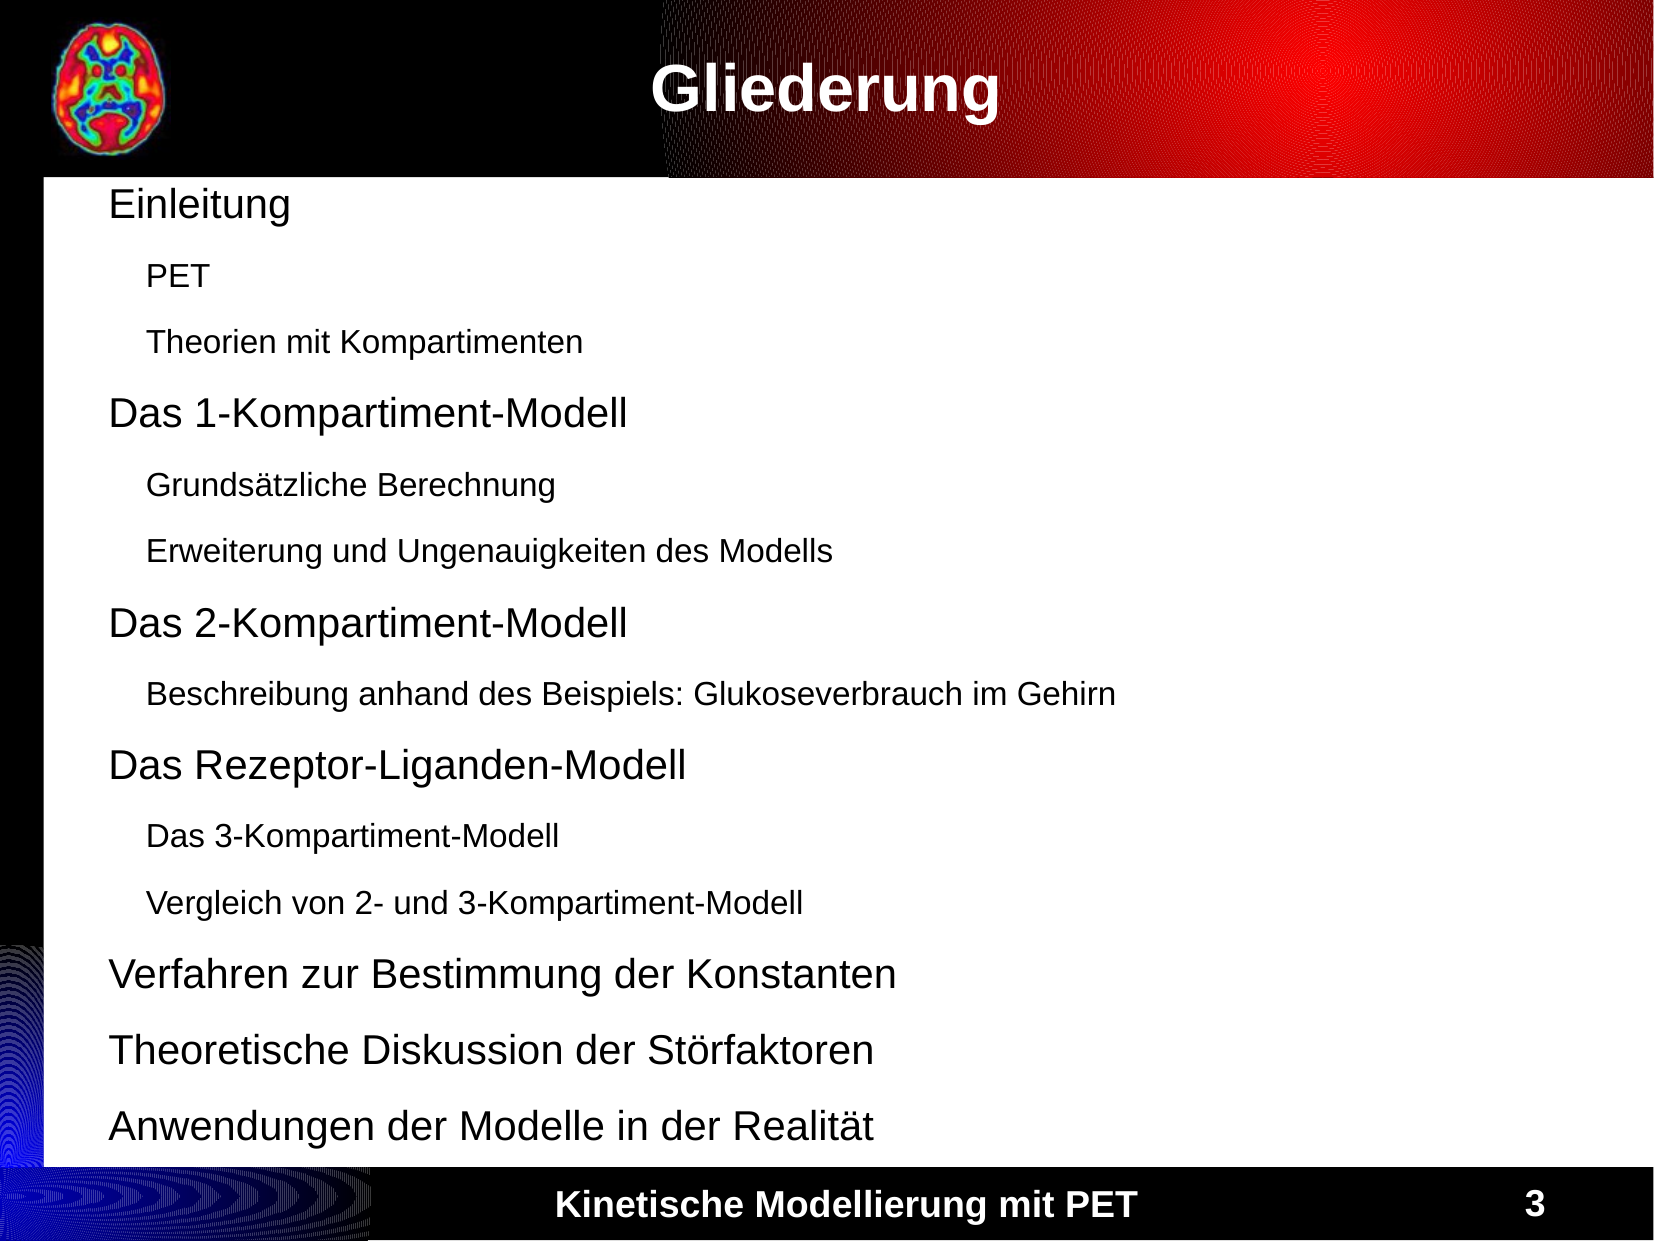

# Gliederung
Einleitung
PET
Theorien mit Kompartimenten
Das 1-Kompartiment-Modell
Grundsätzliche Berechnung
Erweiterung und Ungenauigkeiten des Modells
Das 2-Kompartiment-Modell
Beschreibung anhand des Beispiels: Glukoseverbrauch im Gehirn
Das Rezeptor-Liganden-Modell
Das 3-Kompartiment-Modell
Vergleich von 2- und 3-Kompartiment-Modell
Verfahren zur Bestimmung der Konstanten
Theoretische Diskussion der Störfaktoren
Anwendungen der Modelle in der Realität
Kinetische Modellierung mit PET